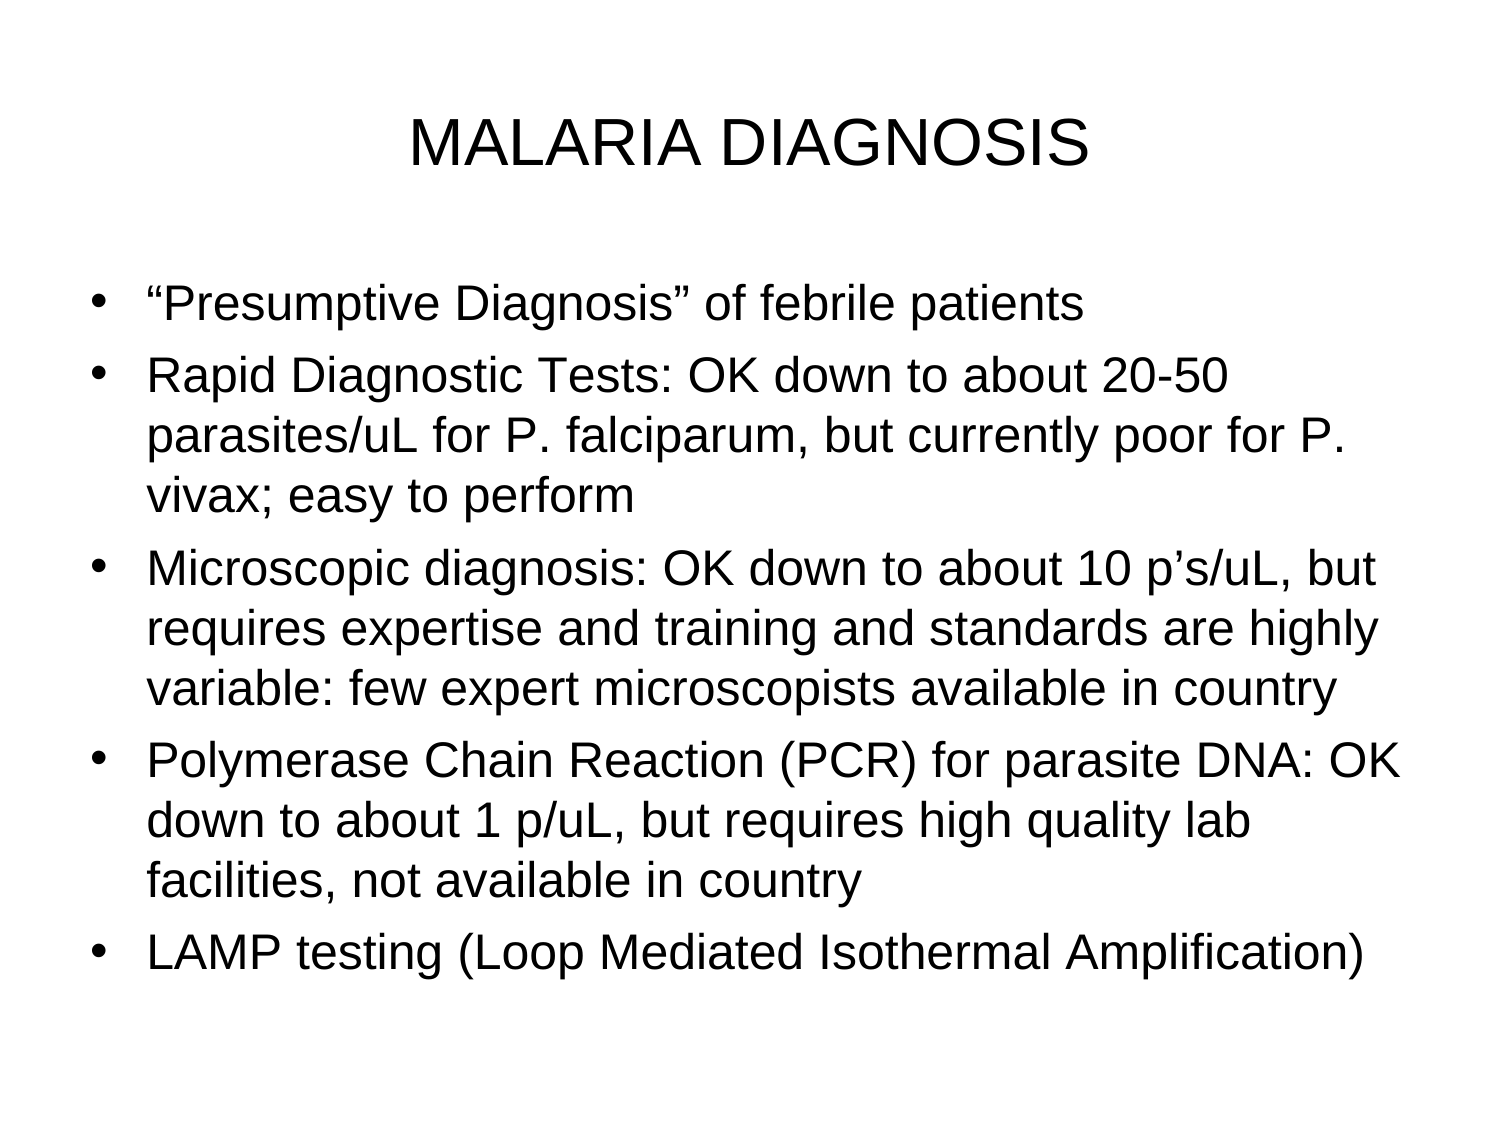

# MALARIA DIAGNOSIS
“Presumptive Diagnosis” of febrile patients
Rapid Diagnostic Tests: OK down to about 20-50 parasites/uL for P. falciparum, but currently poor for P. vivax; easy to perform
Microscopic diagnosis: OK down to about 10 p’s/uL, but requires expertise and training and standards are highly variable: few expert microscopists available in country
Polymerase Chain Reaction (PCR) for parasite DNA: OK down to about 1 p/uL, but requires high quality lab facilities, not available in country
LAMP testing (Loop Mediated Isothermal Amplification)